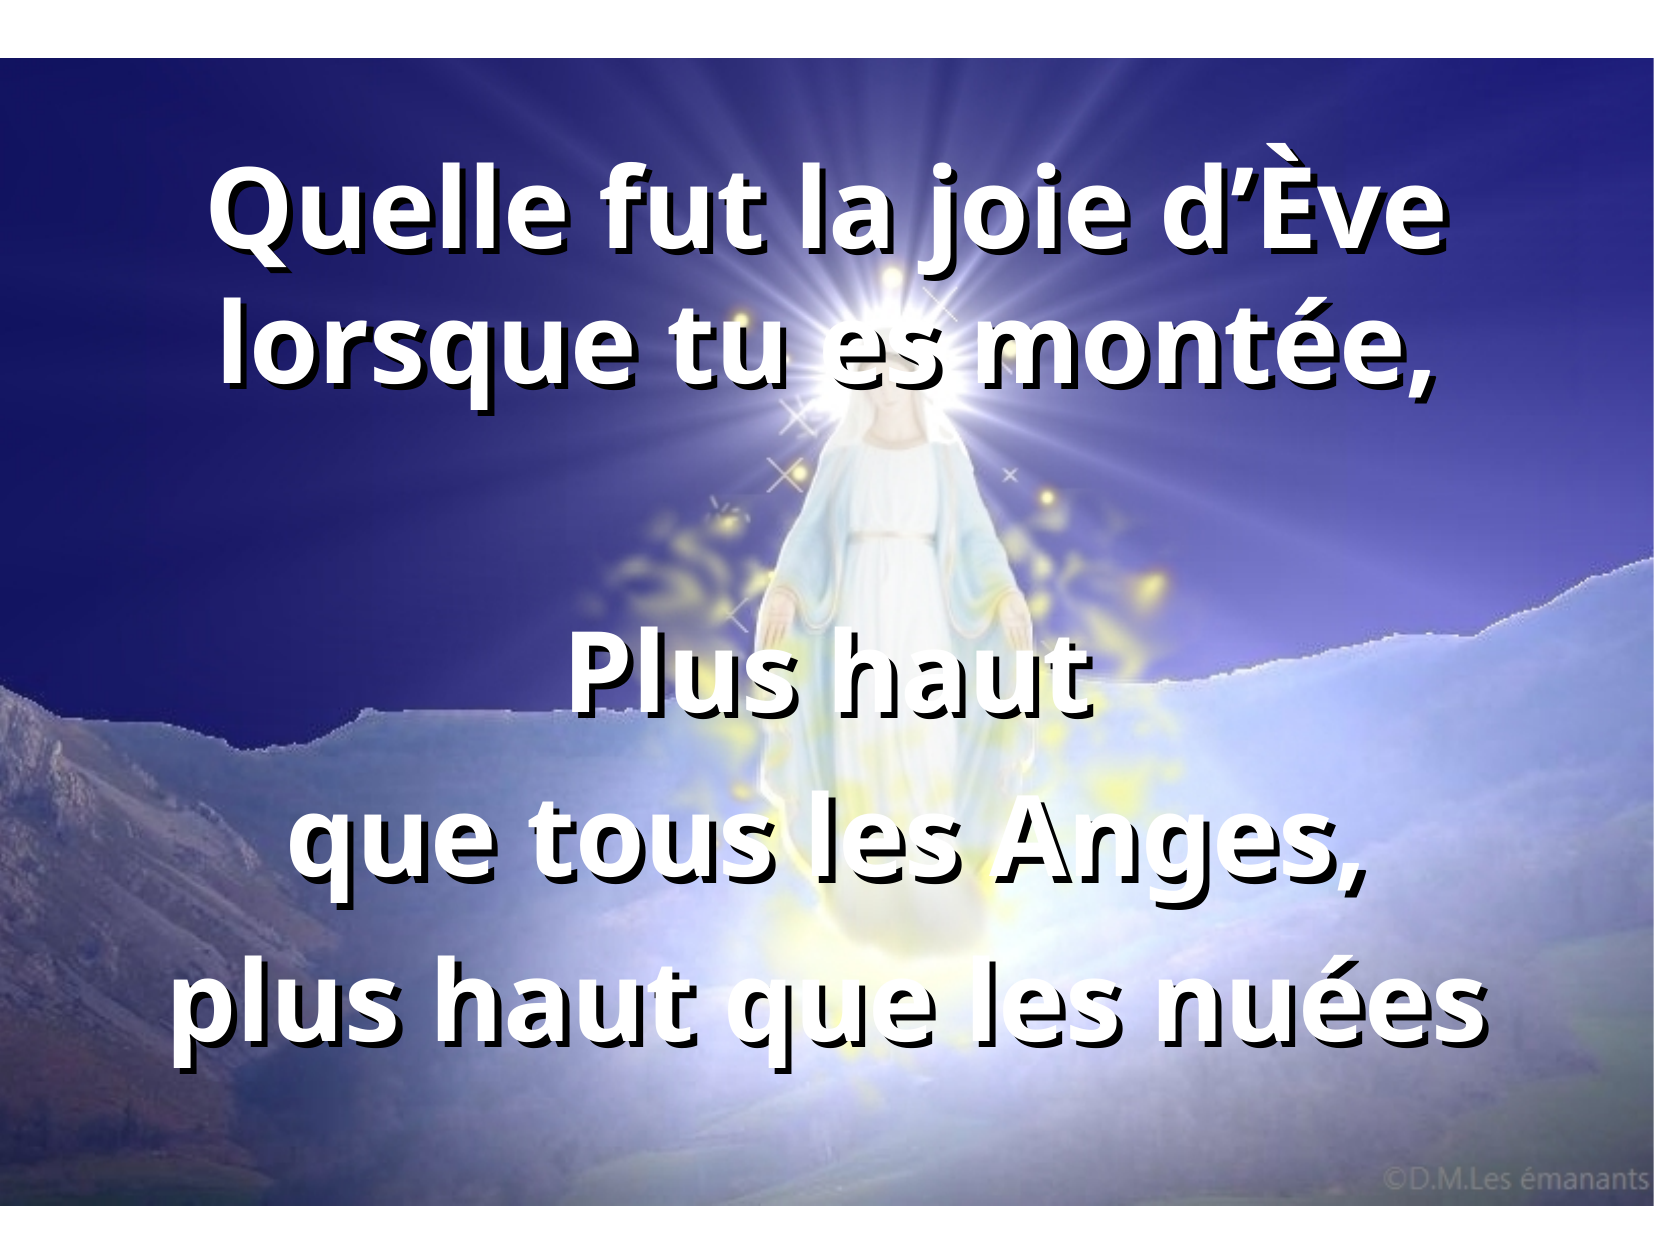

# Quelle fut la joie d’Ève lorsque tu es montée,
Plus haut
que tous les Anges,
plus haut que les nuées